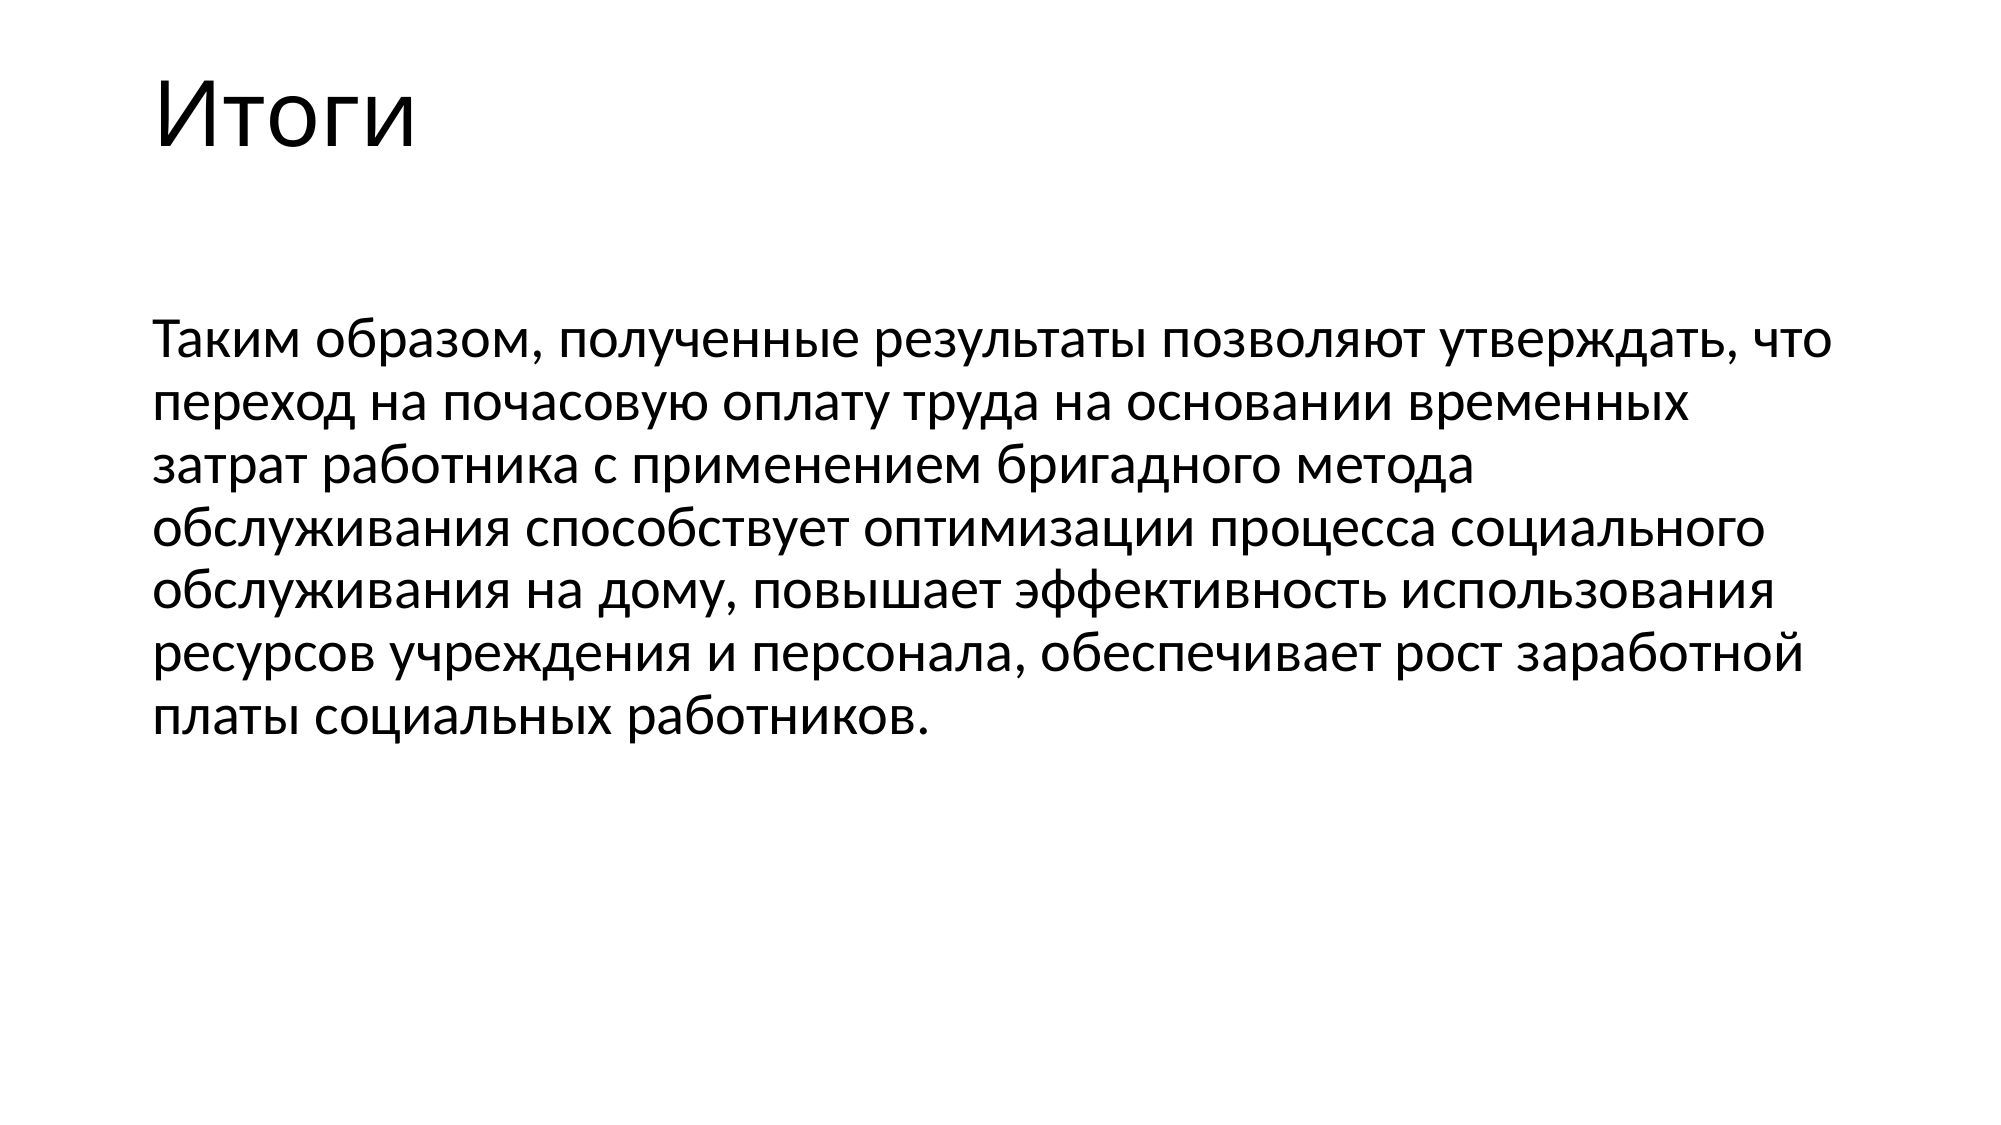

# Итоги
Таким образом, полученные результаты позволяют утверждать, что переход на почасовую оплату труда на основании временных затрат работника с применением бригадного метода обслуживания способствует оптимизации процесса социального обслуживания на дому, повышает эффективность использования ресурсов учреждения и персонала, обеспечивает рост заработной платы социальных работников.